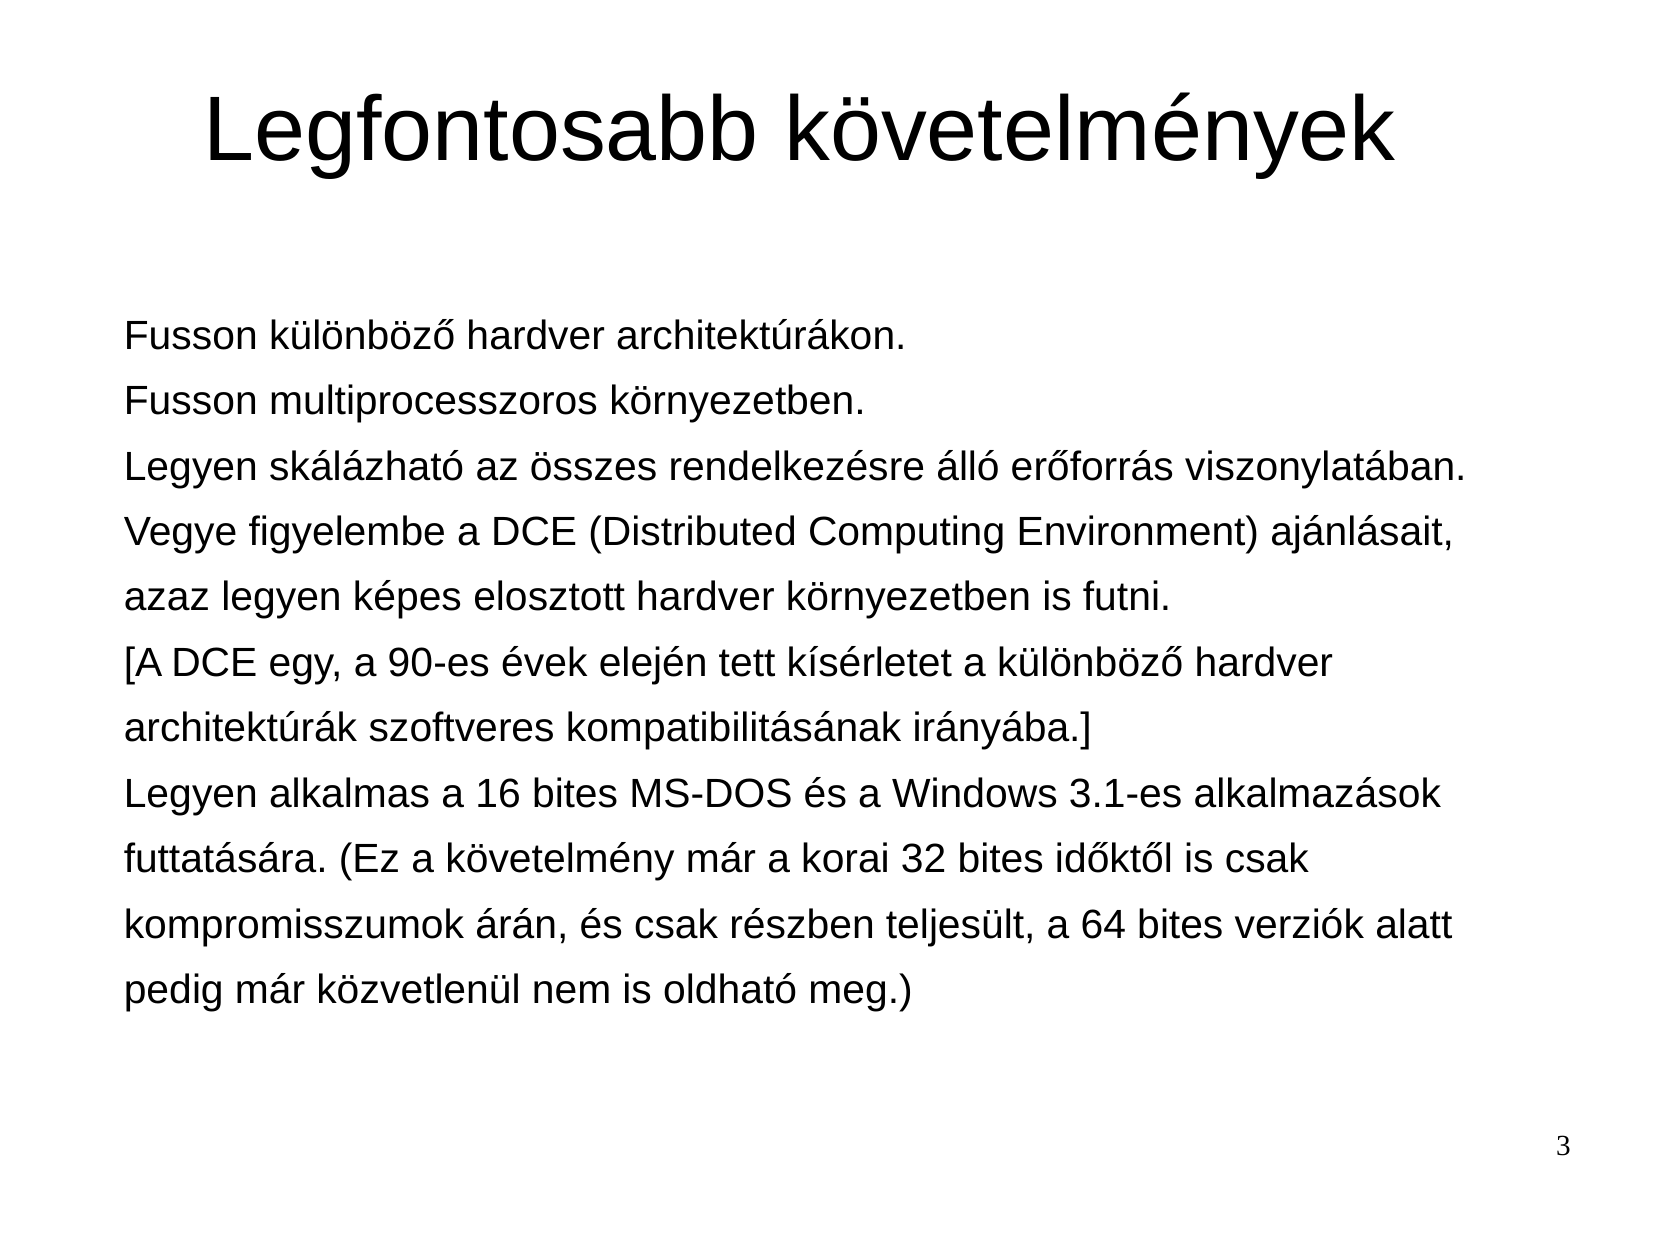

# Legfontosabb követelmények
Fusson különböző hardver architektúrákon.
Fusson multiprocesszoros környezetben.
Legyen skálázható az összes rendelkezésre álló erőforrás viszonylatában.
Vegye figyelembe a DCE (Distributed Computing Environment) ajánlásait,
azaz legyen képes elosztott hardver környezetben is futni.
[A DCE egy, a 90-es évek elején tett kísérletet a különböző hardver
architektúrák szoftveres kompatibilitásának irányába.]
Legyen alkalmas a 16 bites MS-DOS és a Windows 3.1-es alkalmazások
futtatására. (Ez a követelmény már a korai 32 bites időktől is csak
kompromisszumok árán, és csak részben teljesült, a 64 bites verziók alatt
pedig már közvetlenül nem is oldható meg.)
3